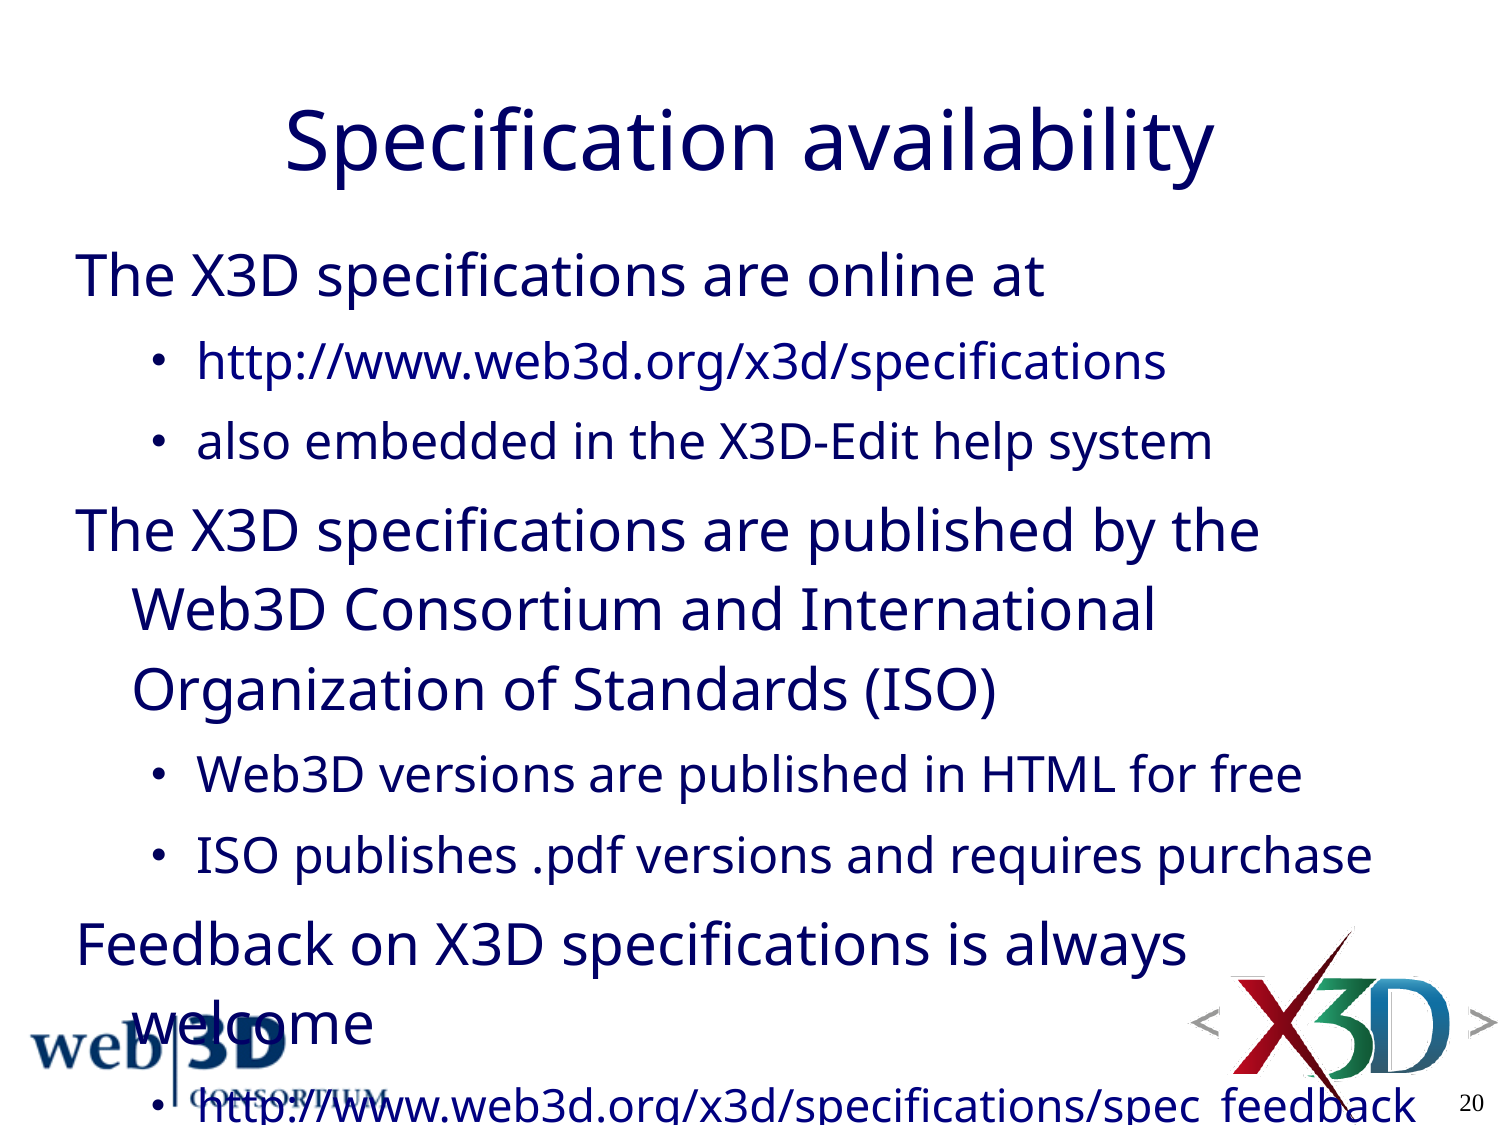

# Specification availability
The X3D specifications are online at
http://www.web3d.org/x3d/specifications
also embedded in the X3D-Edit help system
The X3D specifications are published by the Web3D Consortium and International Organization of Standards (ISO)
Web3D versions are published in HTML for free
ISO publishes .pdf versions and requires purchase
Feedback on X3D specifications is always welcome
http://www.web3d.org/x3d/specifications/spec_feedback